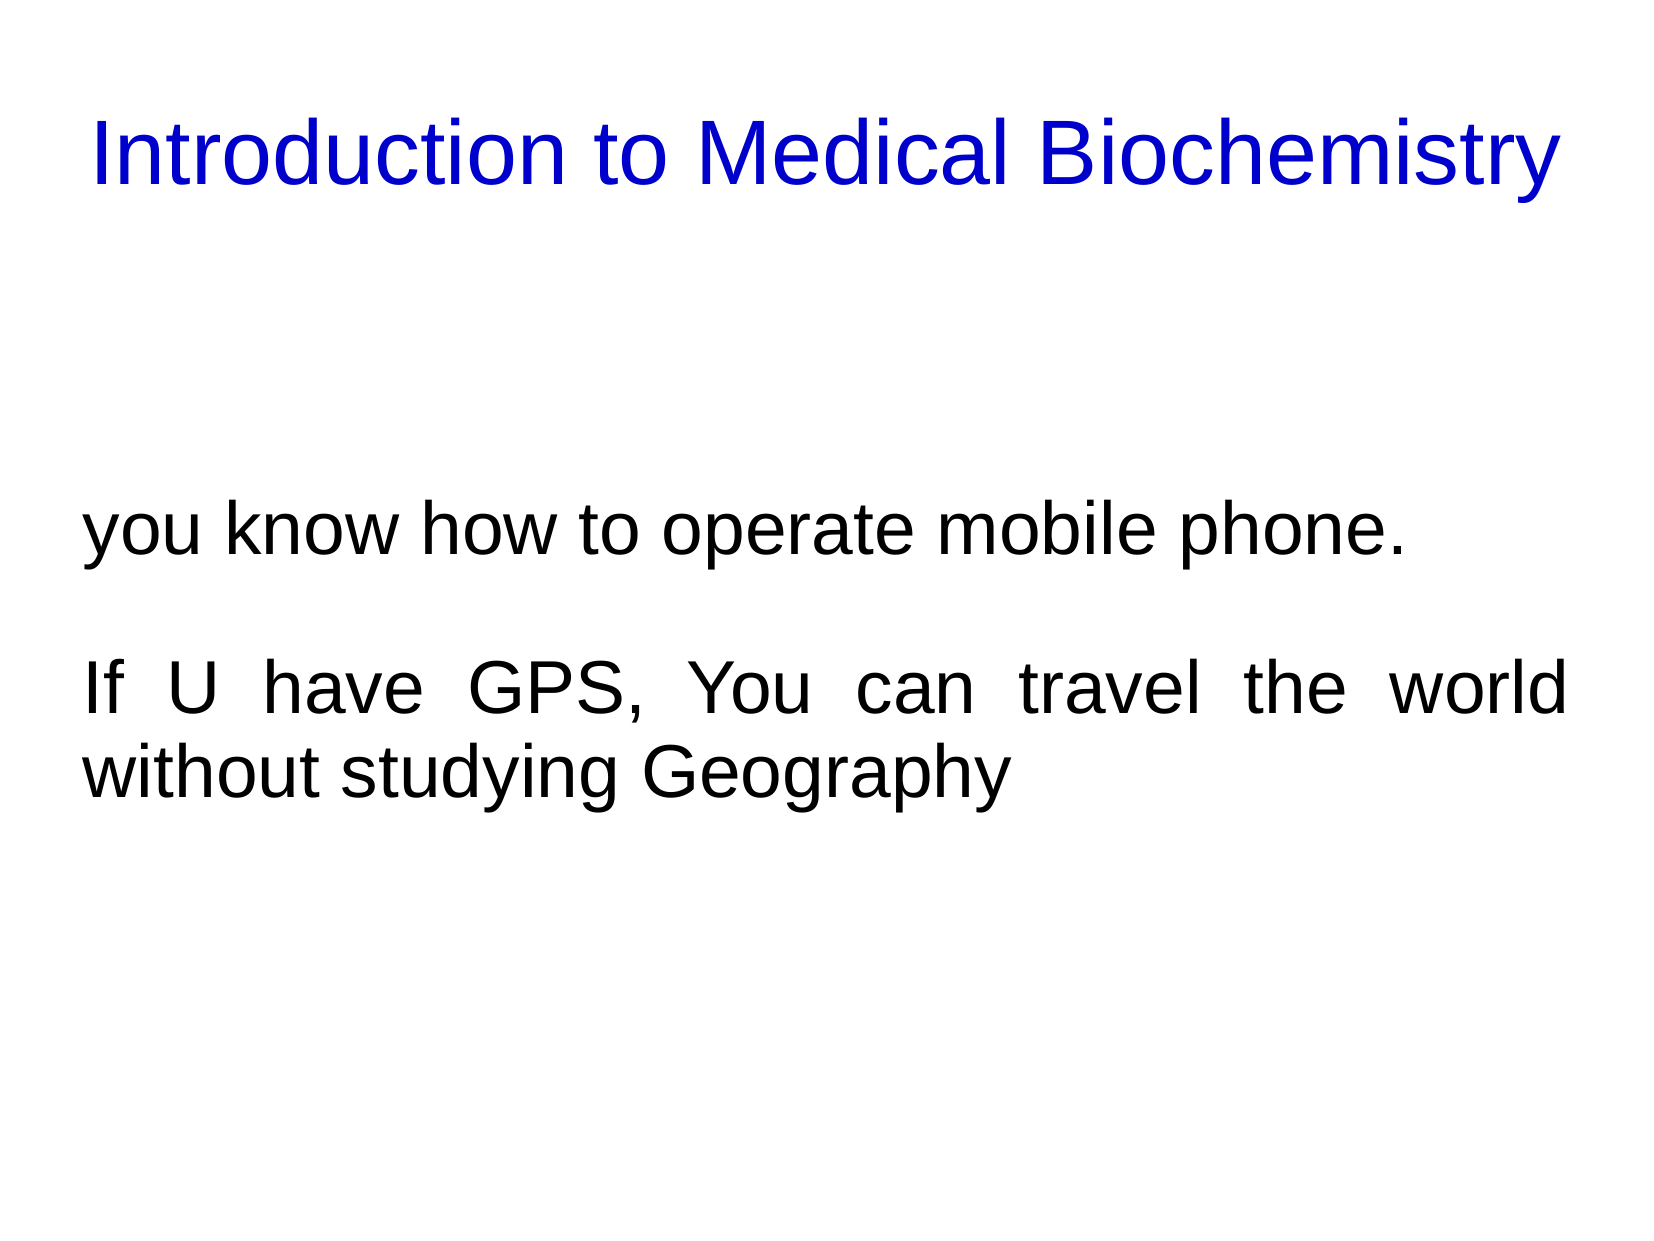

# Introduction to Medical Biochemistry
you know how to operate mobile phone.
If U have GPS, You can travel the world without studying Geography